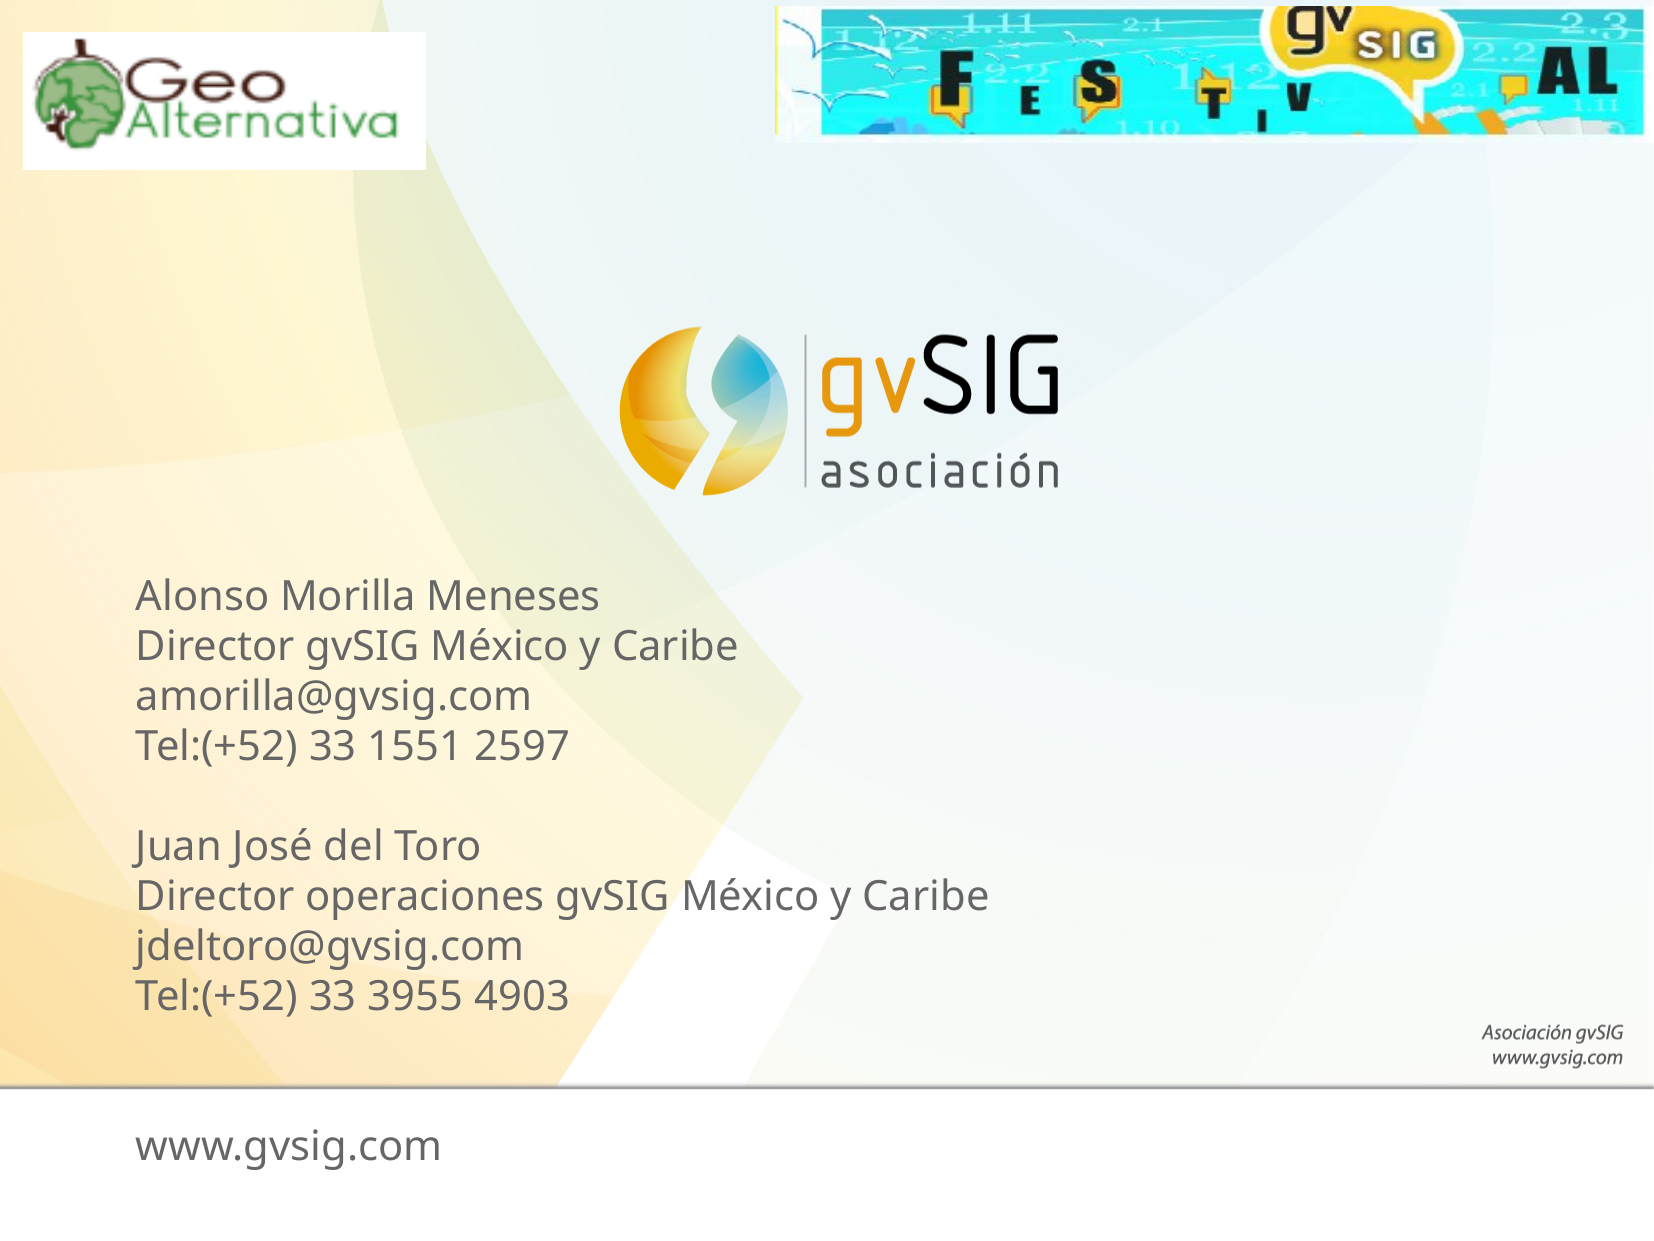

Alonso Morilla Meneses
Director gvSIG México y Caribe
amorilla@gvsig.com
Tel:(+52) 33 1551 2597
Juan José del Toro
Director operaciones gvSIG México y Caribe
jdeltoro@gvsig.com
Tel:(+52) 33 3955 4903
www.gvsig.com